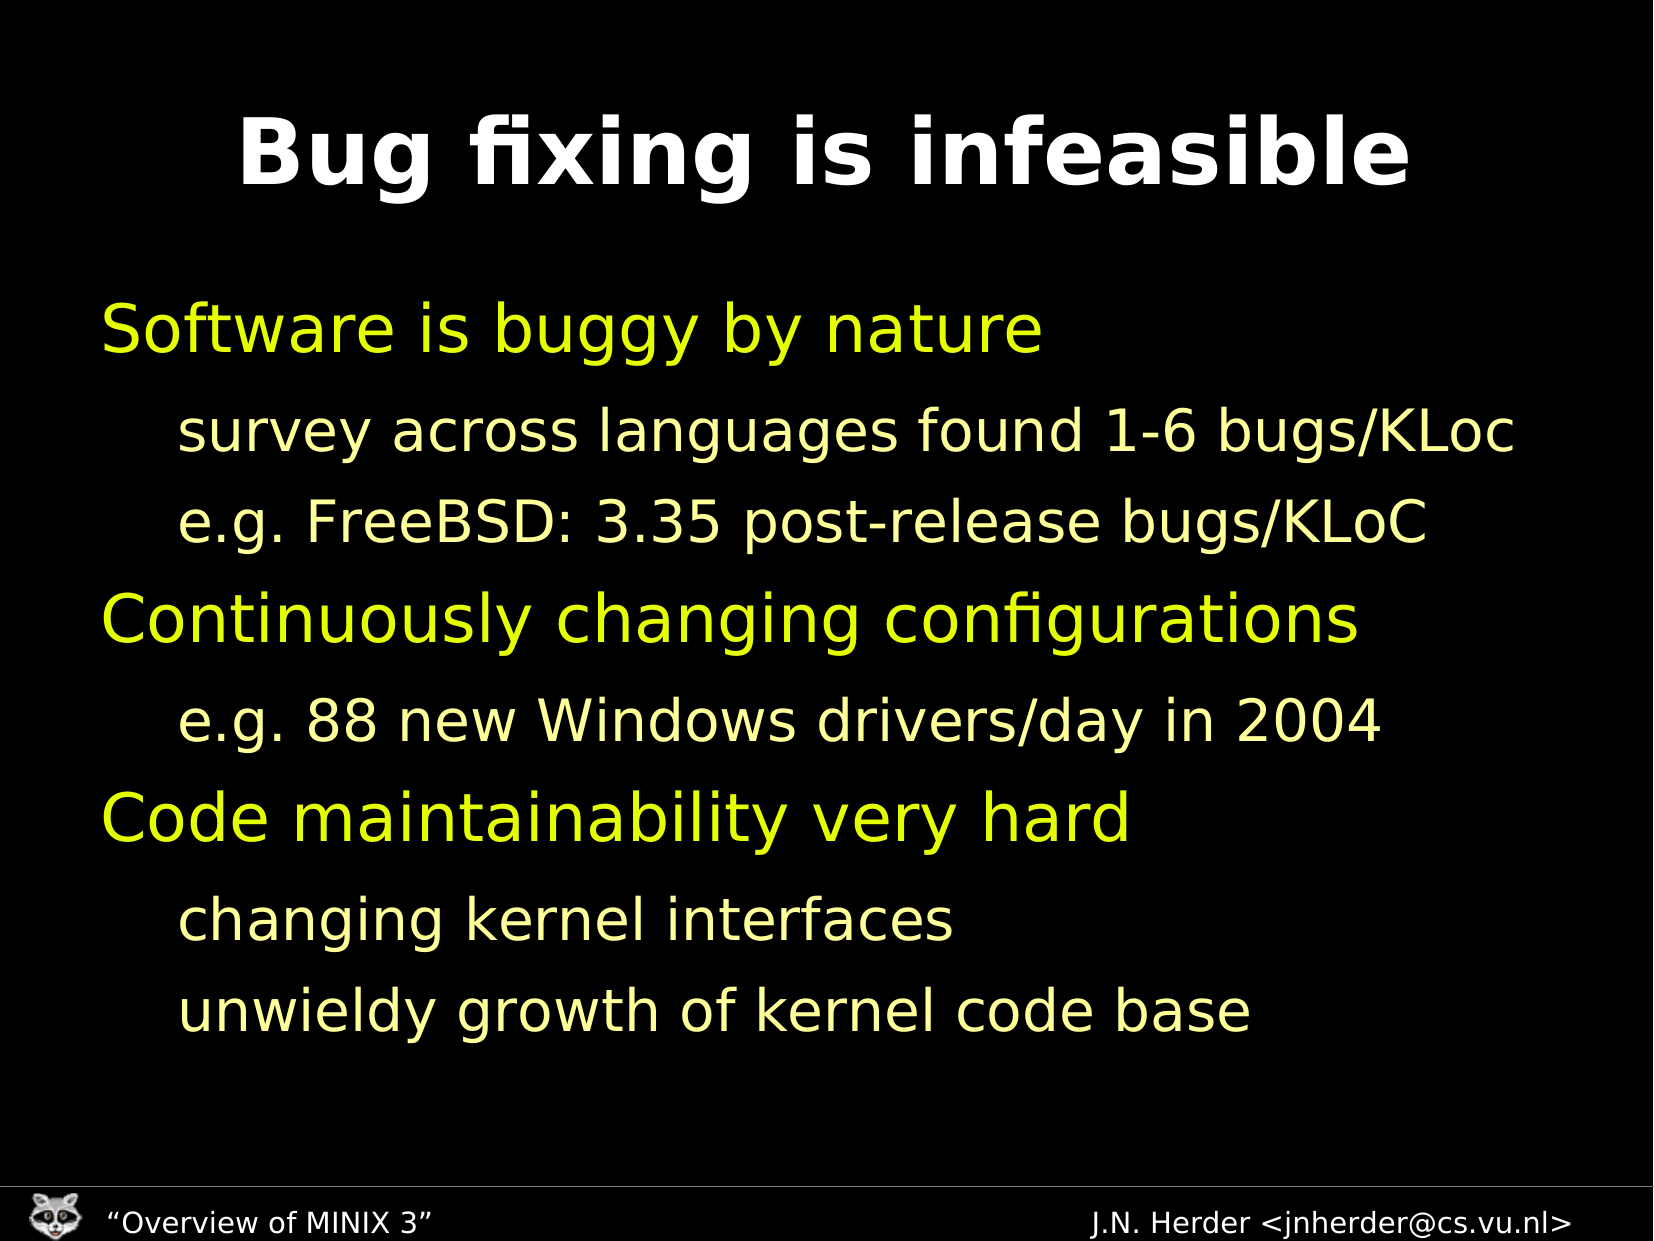

# Bug fixing is infeasible
Software is buggy by nature
survey across languages found 1-6 bugs/KLoc
e.g. FreeBSD: 3.35 post-release bugs/KLoC
Continuously changing configurations
e.g. 88 new Windows drivers/day in 2004
Code maintainability very hard
changing kernel interfaces
unwieldy growth of kernel code base